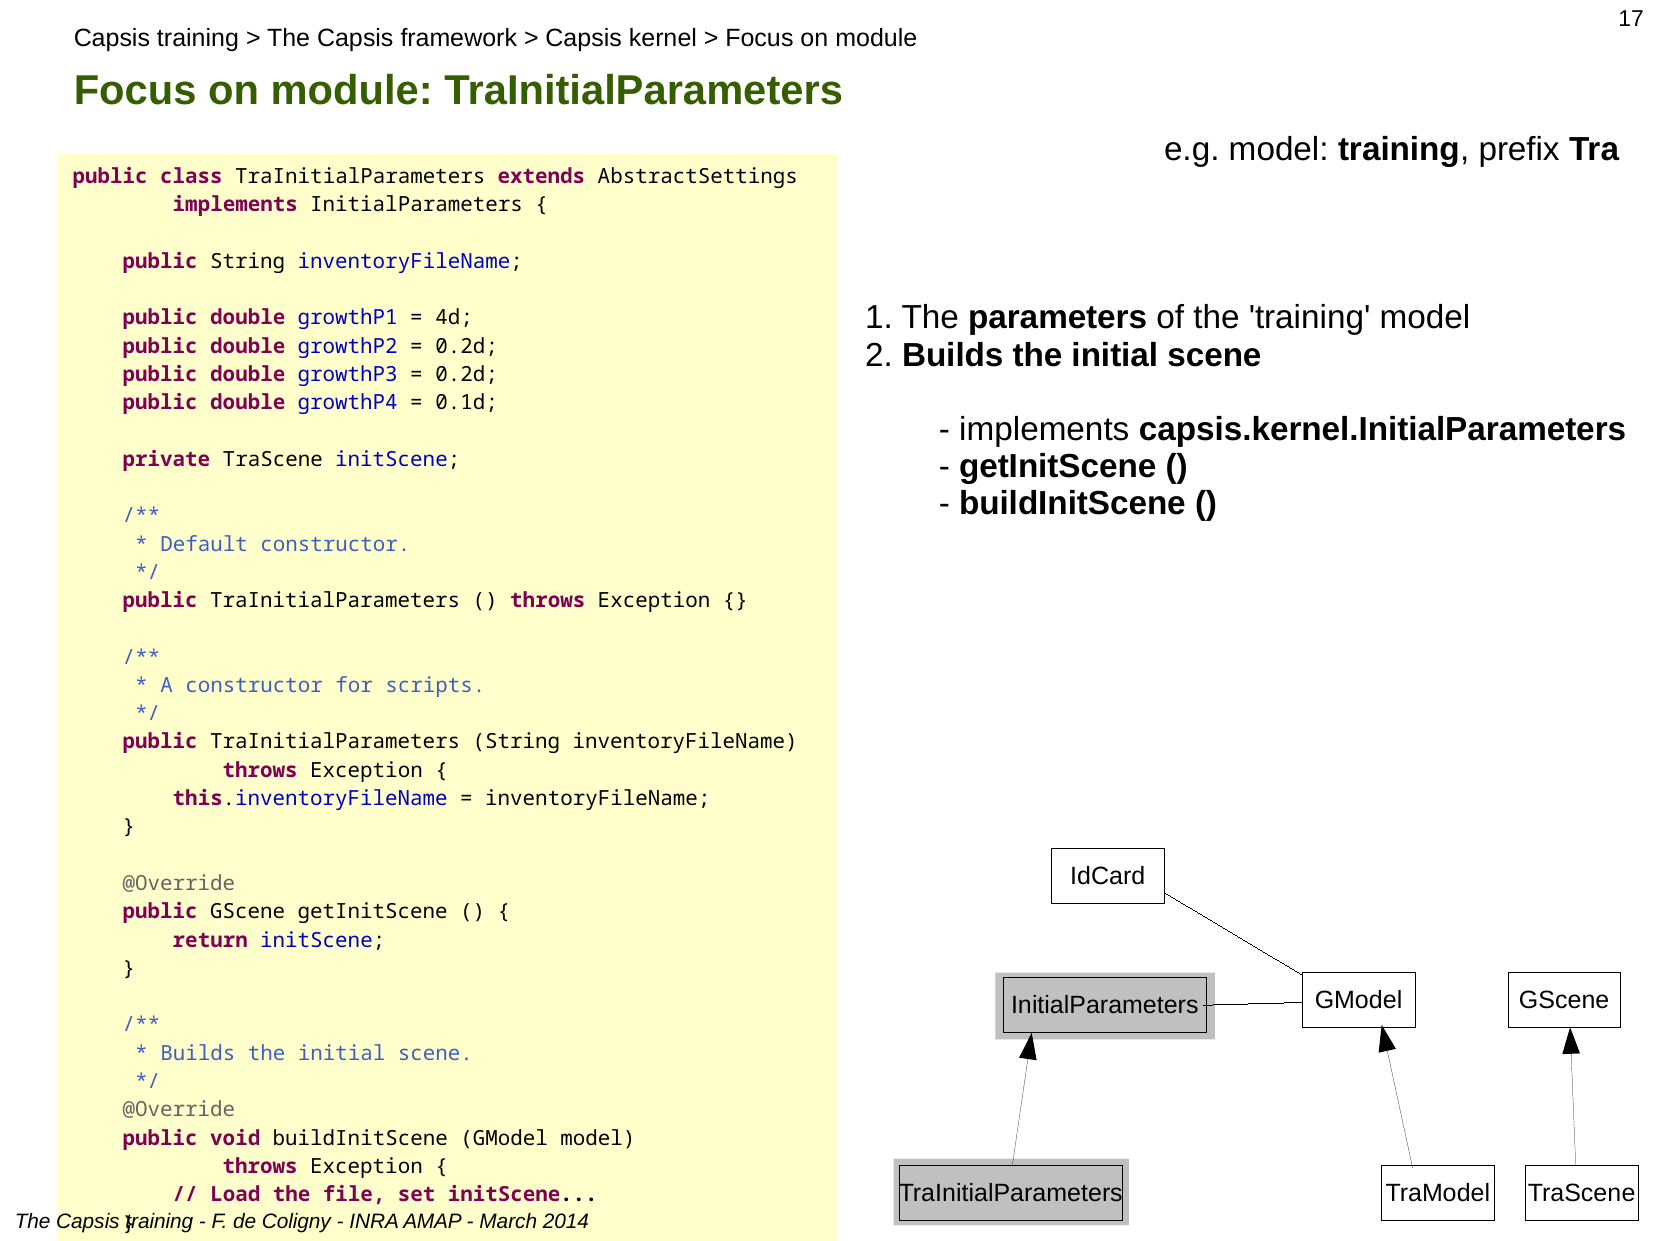

17
Capsis training > The Capsis framework > Capsis kernel > Focus on module
Focus on module: TraInitialParameters
e.g. model: training, prefix Tra
public class TraInitialParameters extends AbstractSettings
 implements InitialParameters {
 public String inventoryFileName;
 public double growthP1 = 4d;
 public double growthP2 = 0.2d;
 public double growthP3 = 0.2d;
 public double growthP4 = 0.1d;
 private TraScene initScene;
 /**
 * Default constructor.
 */
 public TraInitialParameters () throws Exception {}
 /**
 * A constructor for scripts.
 */
 public TraInitialParameters (String inventoryFileName)
 throws Exception {
 this.inventoryFileName = inventoryFileName;
 }
 @Override
 public GScene getInitScene () {
 return initScene;
 }
 /**
 * Builds the initial scene.
 */
 @Override
 public void buildInitScene (GModel model)
 throws Exception {
 // Load the file, set initScene...
 }
 // Other methods if needed...
}
1. The parameters of the 'training' model
2. Builds the initial scene
	- implements capsis.kernel.InitialParameters
	- getInitScene ()
	- buildInitScene ()
IdCard
GModel
GScene
InitialParameters
TraInitialParameters
TraModel
TraScene
The Capsis training - F. de Coligny - INRA AMAP - March 2014